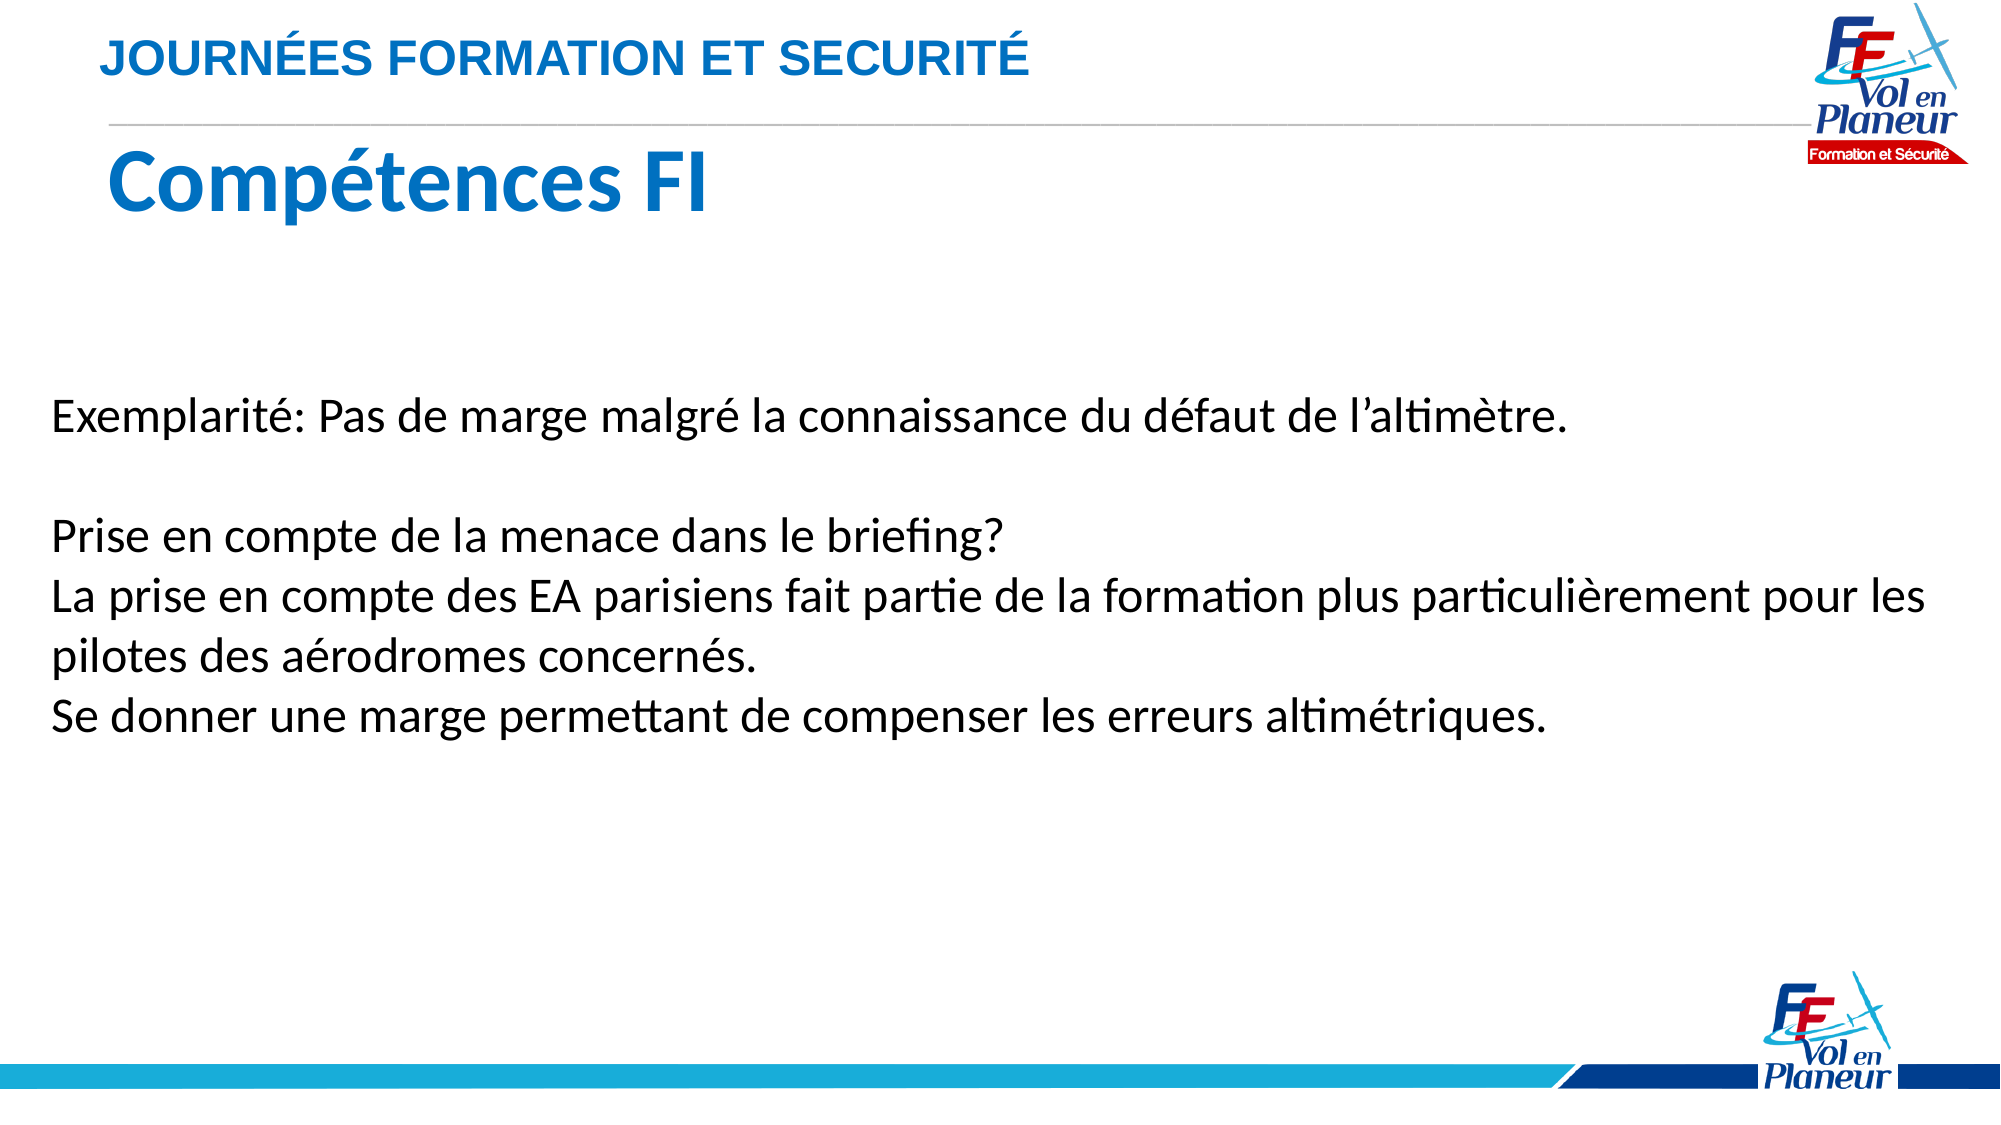

# JOURNÉES FORMATION ET SECURITÉ
Compétences FI
Exemplarité: Pas de marge malgré la connaissance du défaut de l’altimètre.
Prise en compte de la menace dans le briefing?
La prise en compte des EA parisiens fait partie de la formation plus particulièrement pour les pilotes des aérodromes concernés.
Se donner une marge permettant de compenser les erreurs altimétriques.